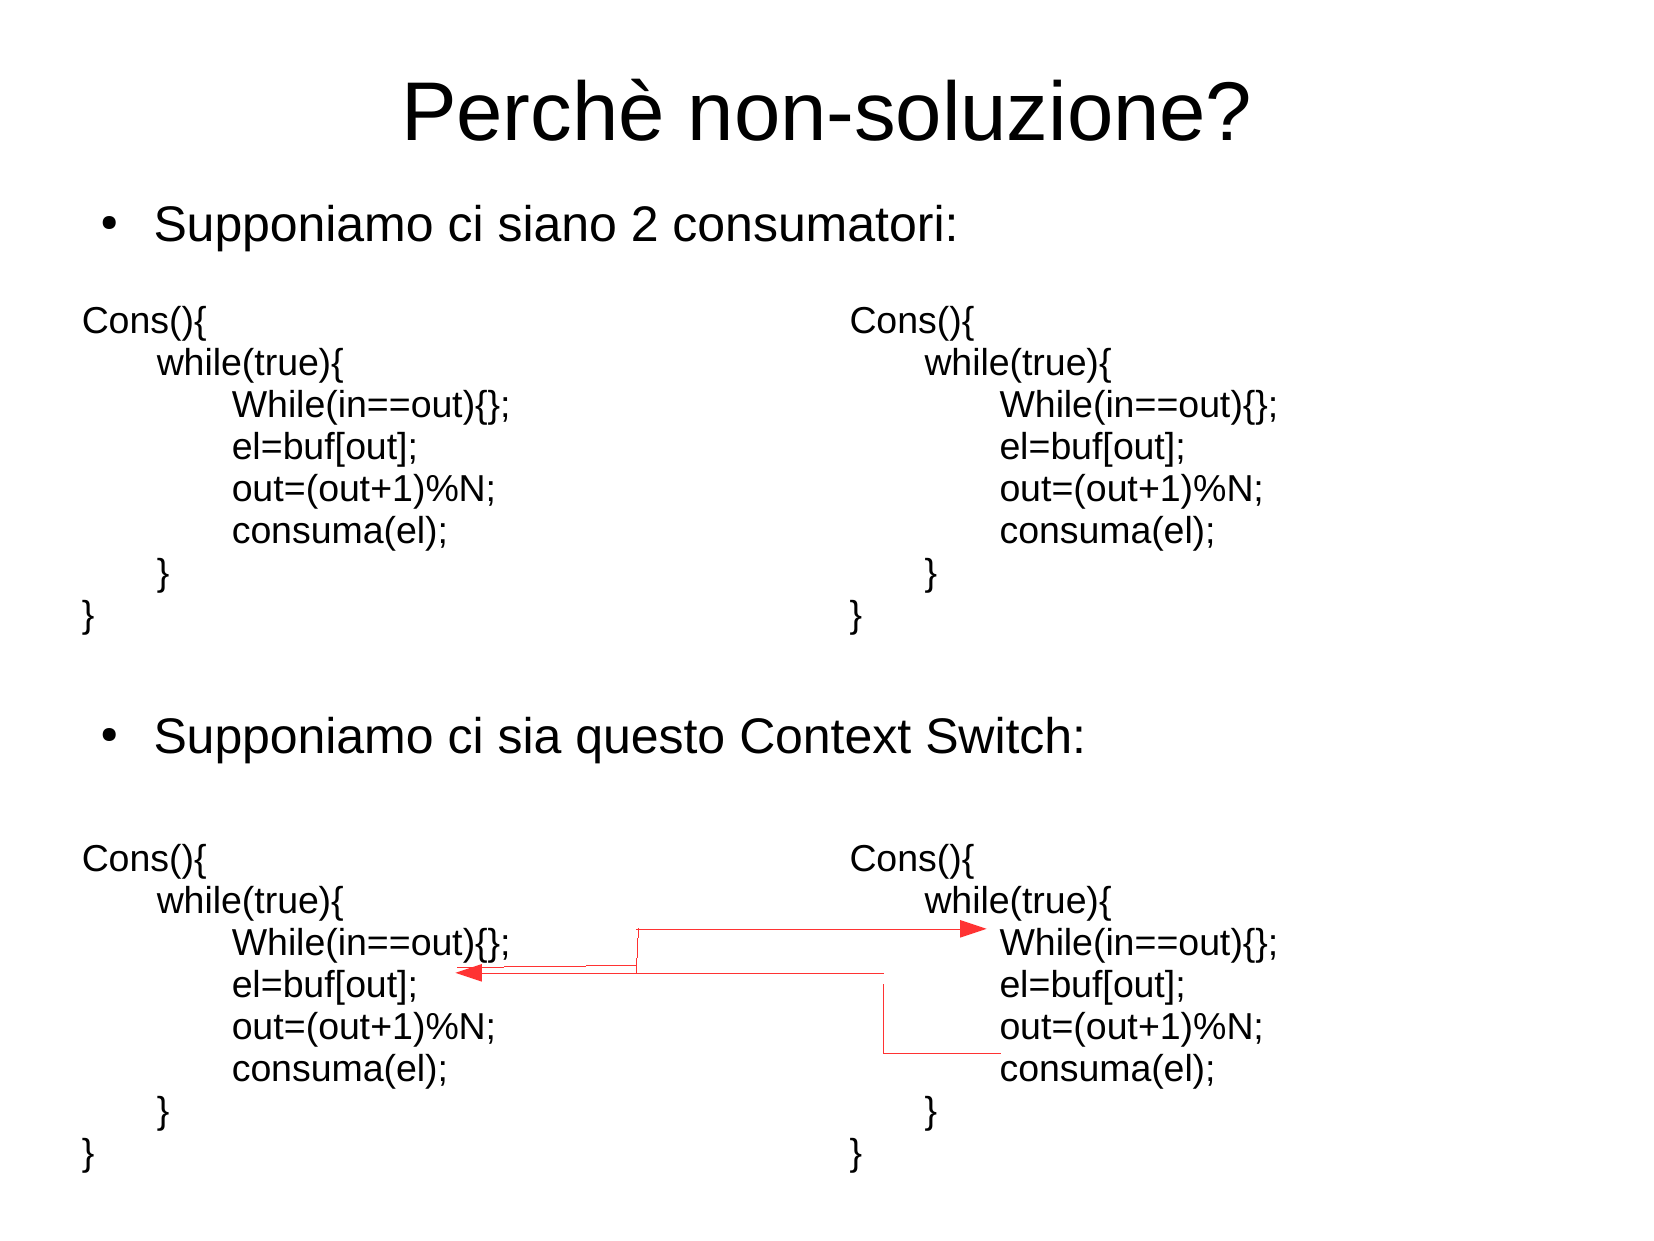

# Perchè non-soluzione?
Supponiamo ci siano 2 consumatori:
Supponiamo ci sia questo Context Switch:
Cons(){
	while(true){
		While(in==out){};
		el=buf[out];
		out=(out+1)%N;
		consuma(el);
	}
}
Cons(){
	while(true){
		While(in==out){};
		el=buf[out];
		out=(out+1)%N;
		consuma(el);
	}
}
Cons(){
	while(true){
		While(in==out){};
		el=buf[out];
		out=(out+1)%N;
		consuma(el);
	}
}
Cons(){
	while(true){
		While(in==out){};
		el=buf[out];
		out=(out+1)%N;
		consuma(el);
	}
}